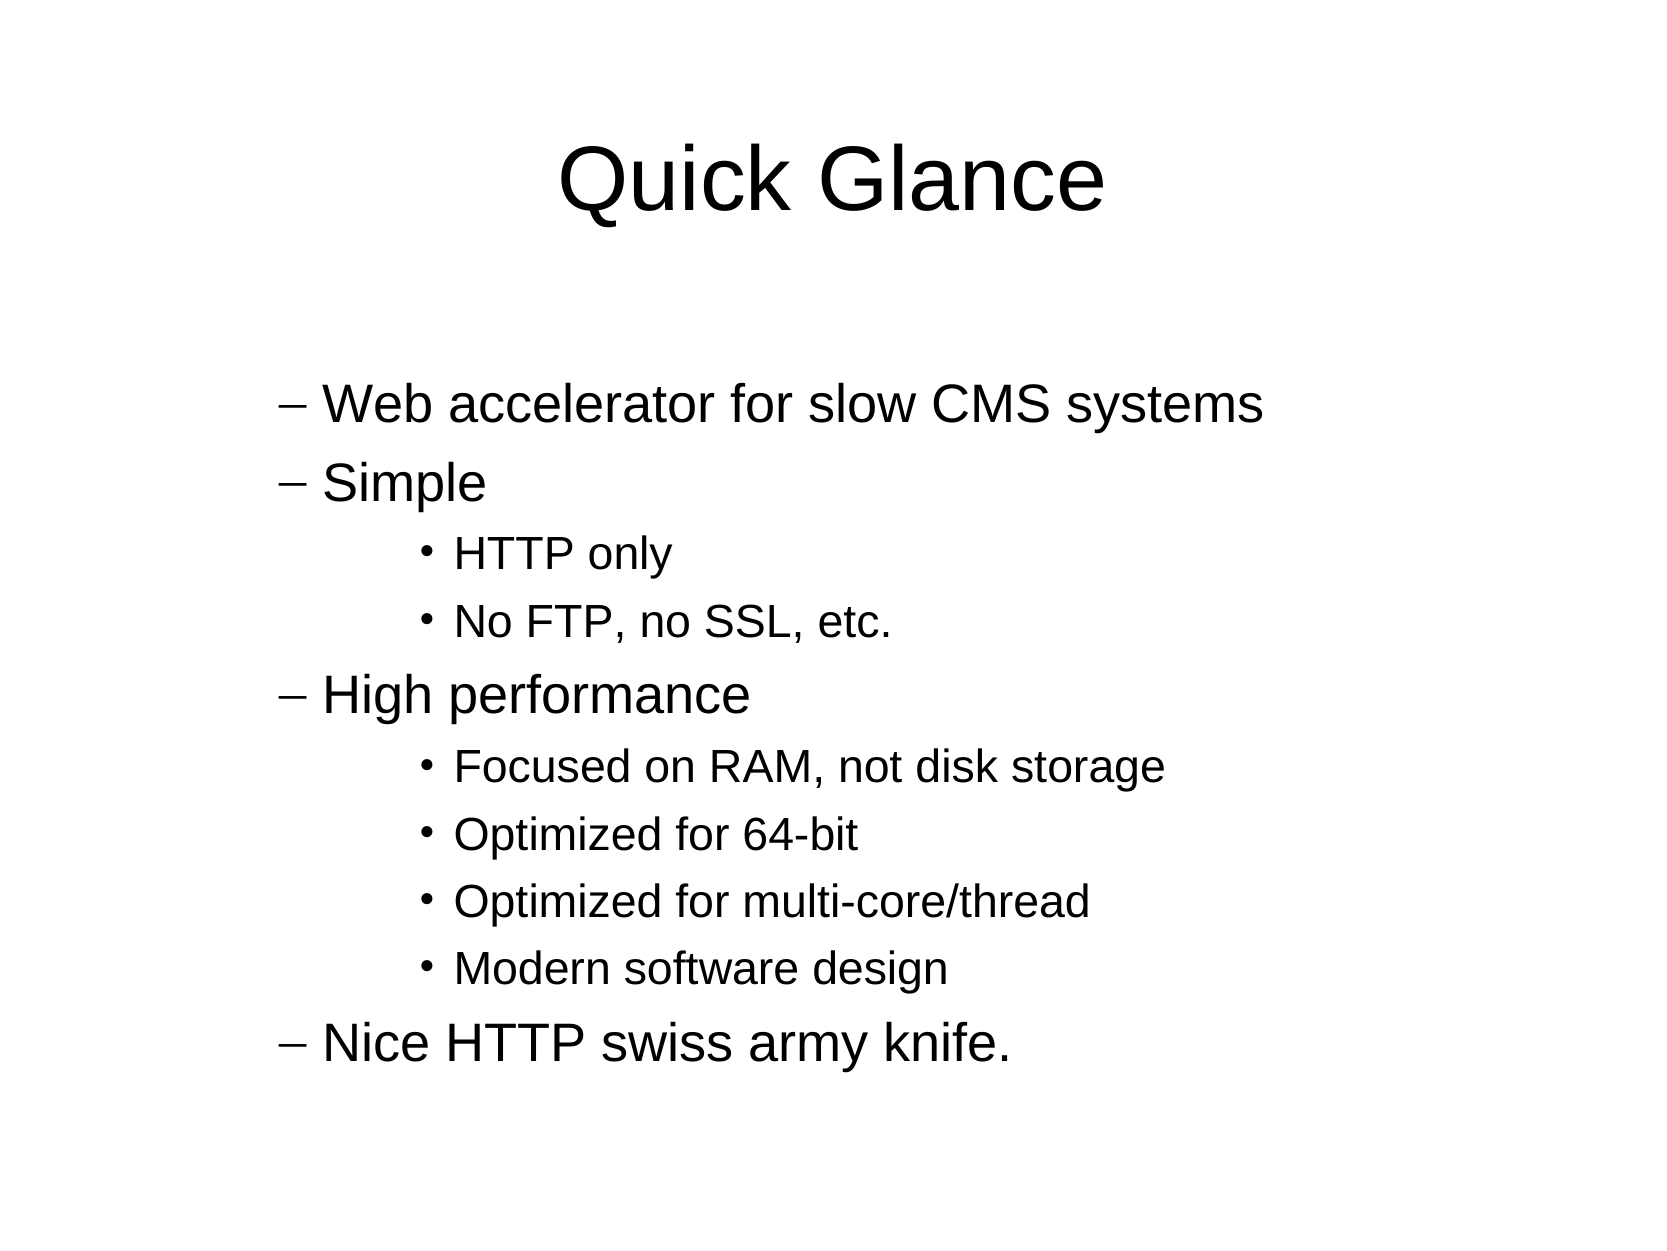

# Quick Glance
Web accelerator for slow CMS systems
Simple
HTTP only
No FTP, no SSL, etc.
High performance
Focused on RAM, not disk storage
Optimized for 64-bit
Optimized for multi-core/thread
Modern software design
Nice HTTP swiss army knife.